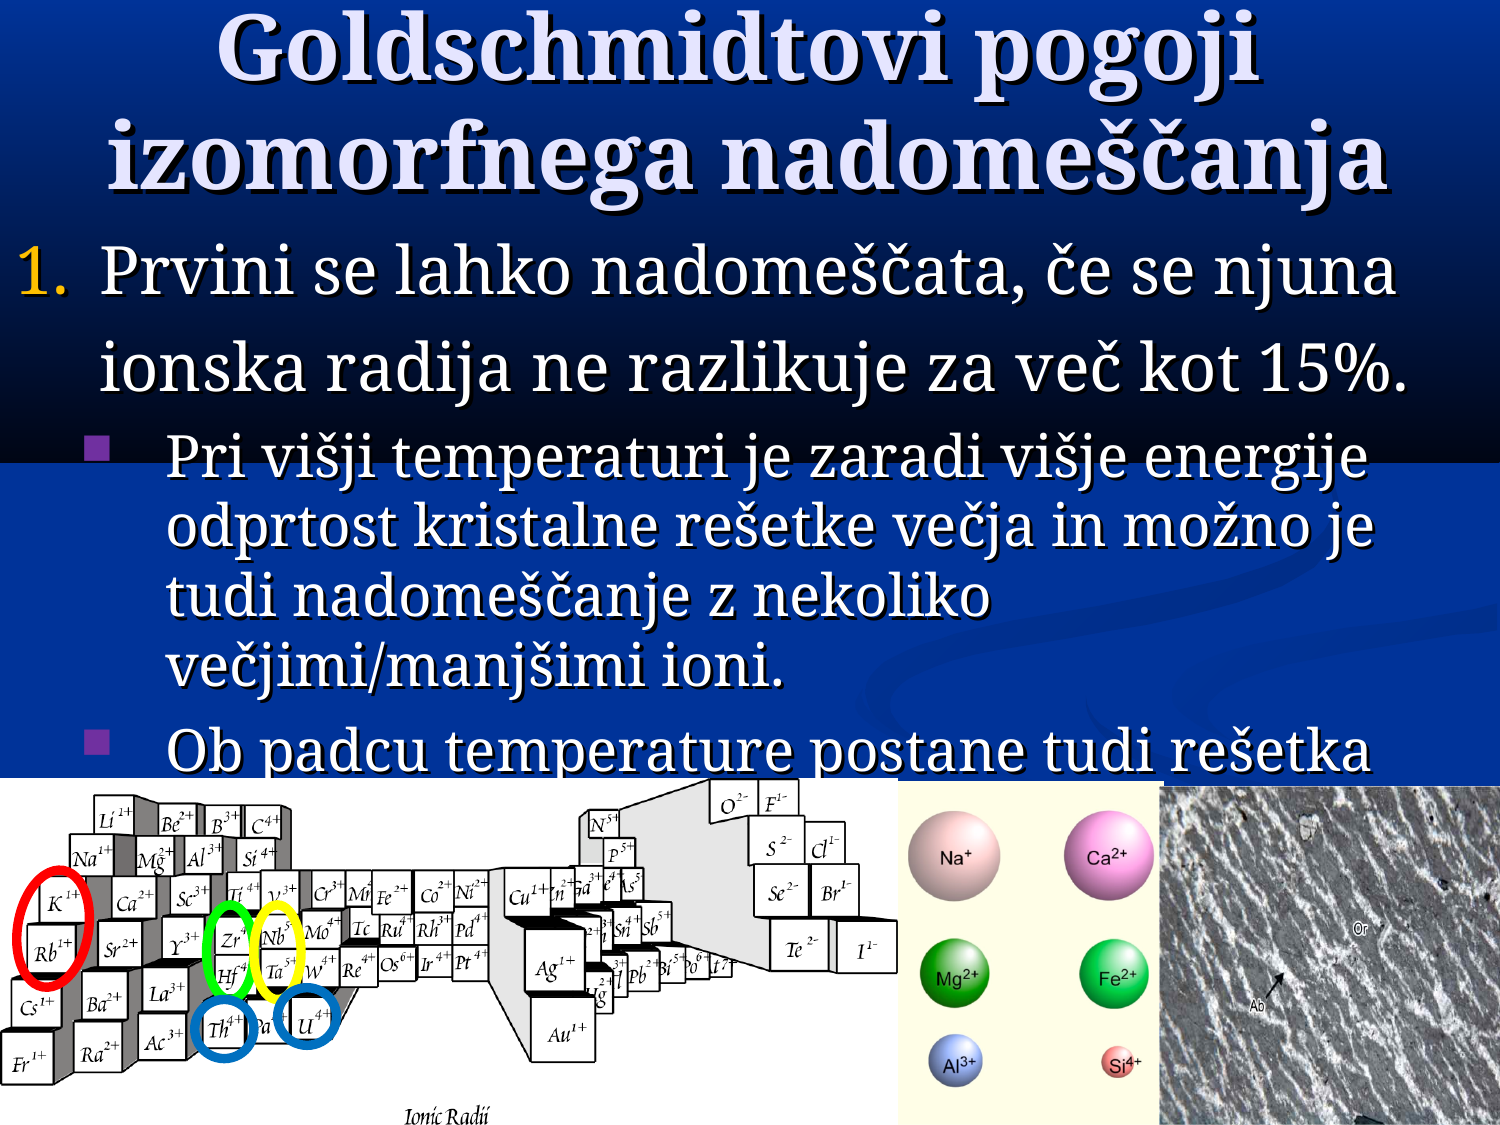

# Goldschmidtovi pogoji izomorfnega nadomeščanja
Prvini se lahko nadomeščata, če se njuna
	ionska radija ne razlikuje za več kot 15%.
Pri višji temperaturi je zaradi višje energije odprtost kristalne rešetke večja in možno je tudi nadomeščanje z nekoliko večjimi/manjšimi ioni.
Ob padcu temperature postane tudi rešetka bolj toga in ione neustrezne velikosti izloči – razpad trdne raztopine.